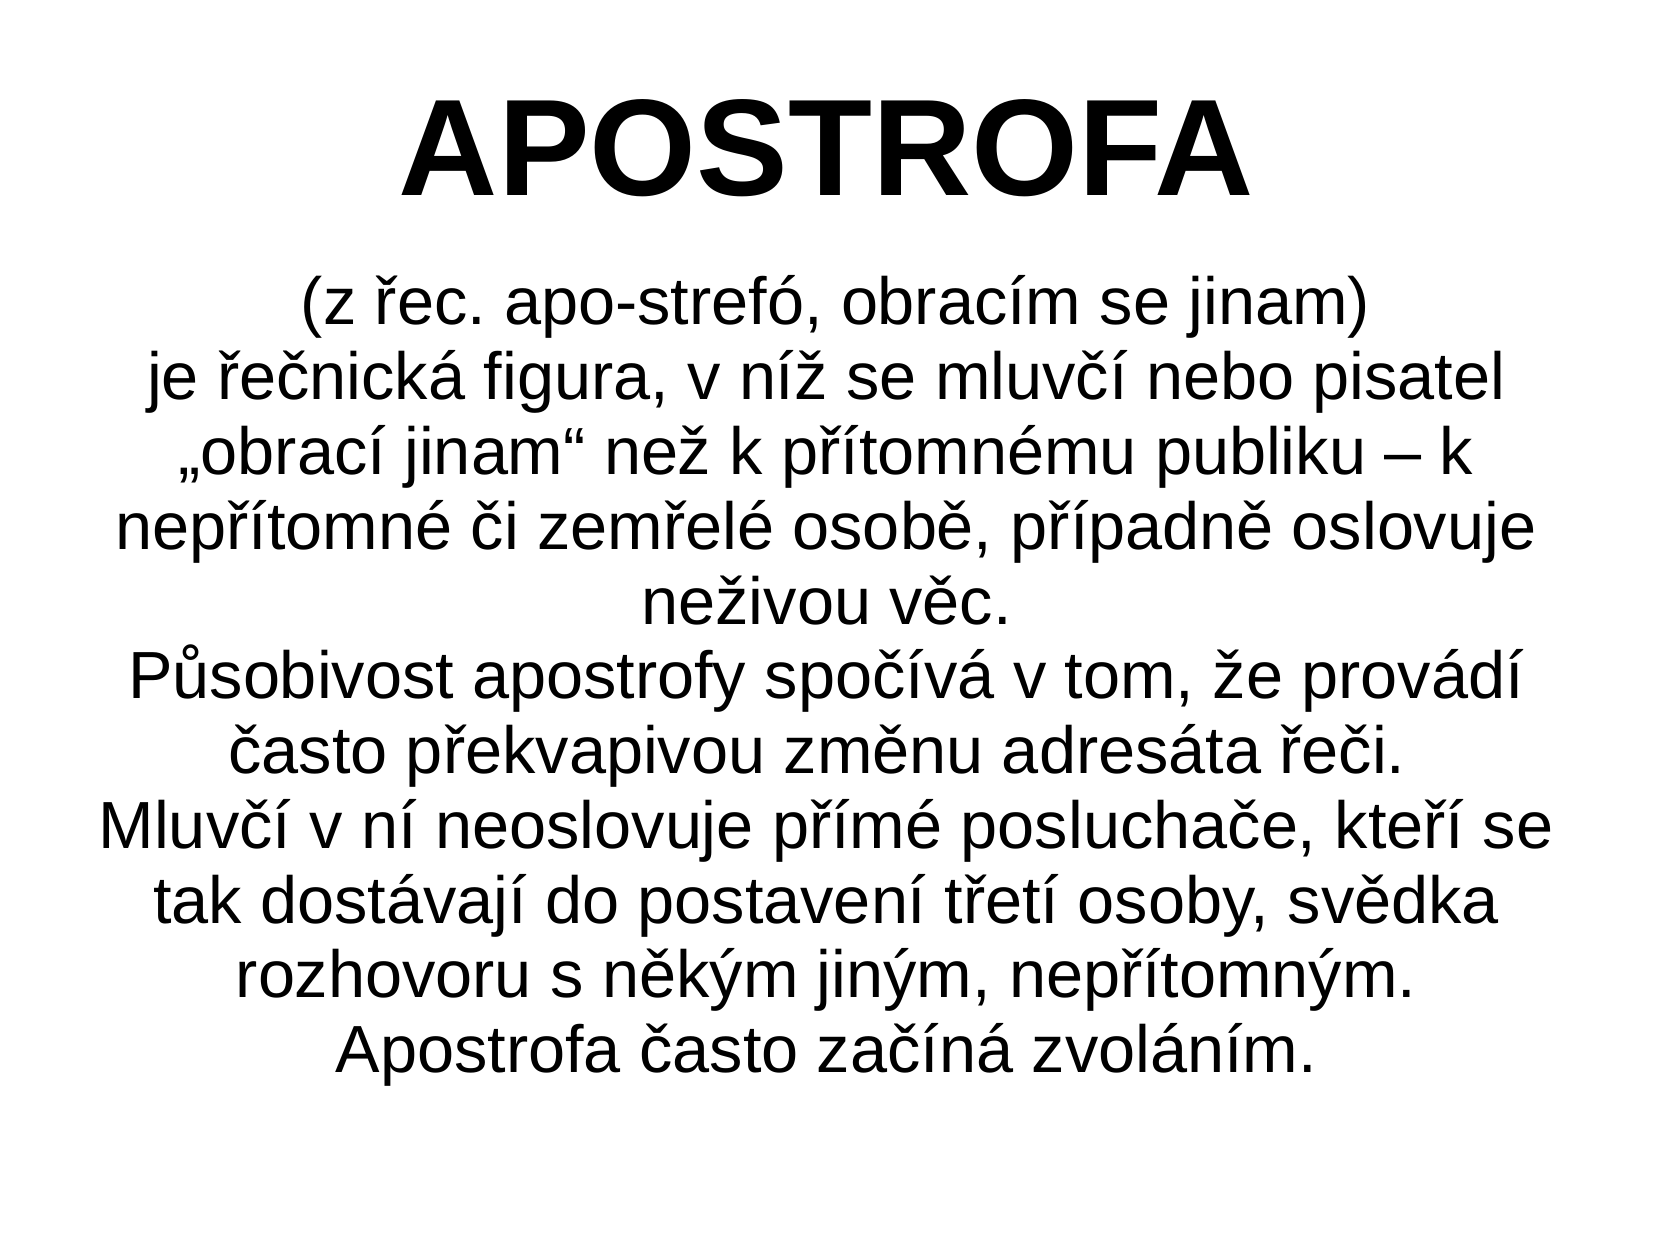

# APOSTROFA
 (z řec. apo-strefó, obracím se jinam)
je řečnická figura, v níž se mluvčí nebo pisatel „obrací jinam“ než k přítomnému publiku – k nepřítomné či zemřelé osobě, případně oslovuje neživou věc.
Působivost apostrofy spočívá v tom, že provádí často překvapivou změnu adresáta řeči.
Mluvčí v ní neoslovuje přímé posluchače, kteří se tak dostávají do postavení třetí osoby, svědka rozhovoru s někým jiným, nepřítomným.
Apostrofa často začíná zvoláním.